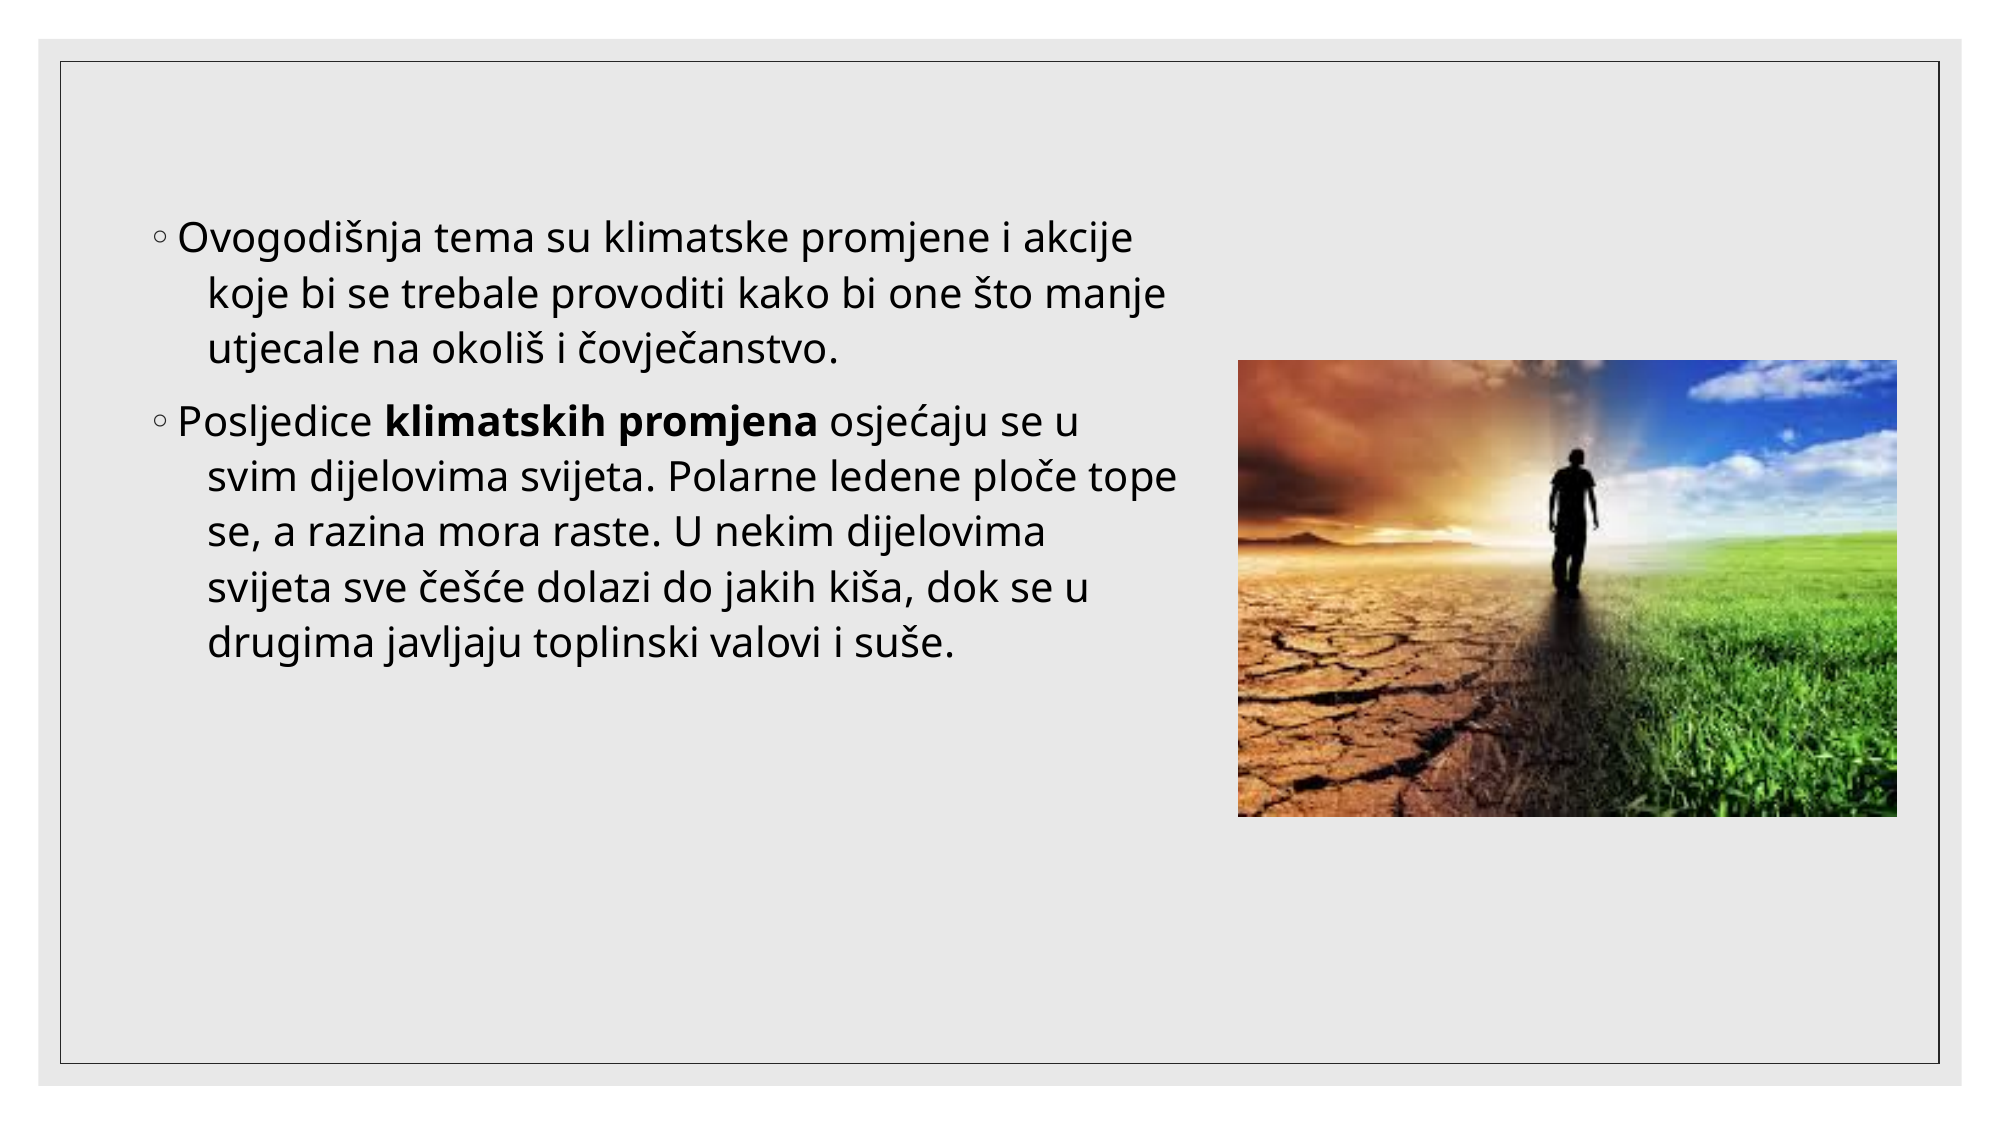

# Ovogodišnja tema su klimatske promjene i akcije koje bi se trebale provoditi kako bi one što manje utjecale na okoliš i čovječanstvo.
Posljedice klimatskih promjena osjećaju se u svim dijelovima svijeta. Polarne ledene ploče tope se, a razina mora raste. U nekim dijelovima svijeta sve češće dolazi do jakih kiša, dok se u drugima javljaju toplinski valovi i suše.